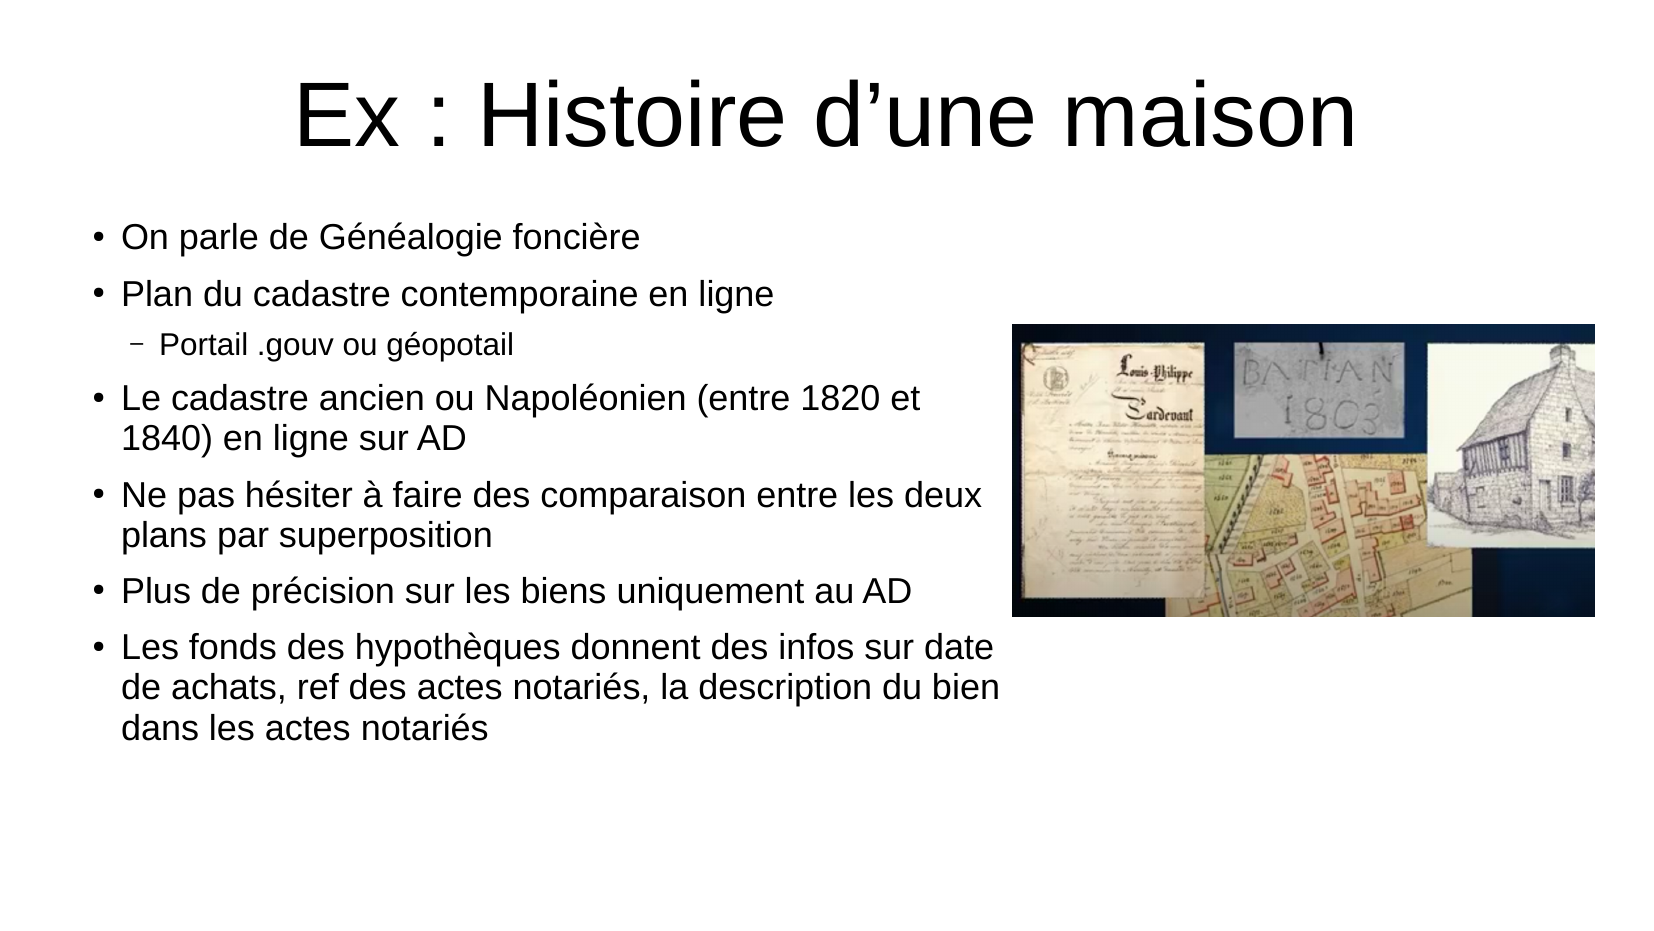

# Ex : Histoire d’une maison
On parle de Généalogie foncière
Plan du cadastre contemporaine en ligne
Portail .gouv ou géopotail
Le cadastre ancien ou Napoléonien (entre 1820 et 1840) en ligne sur AD
Ne pas hésiter à faire des comparaison entre les deux plans par superposition
Plus de précision sur les biens uniquement au AD
Les fonds des hypothèques donnent des infos sur date de achats, ref des actes notariés, la description du bien dans les actes notariés